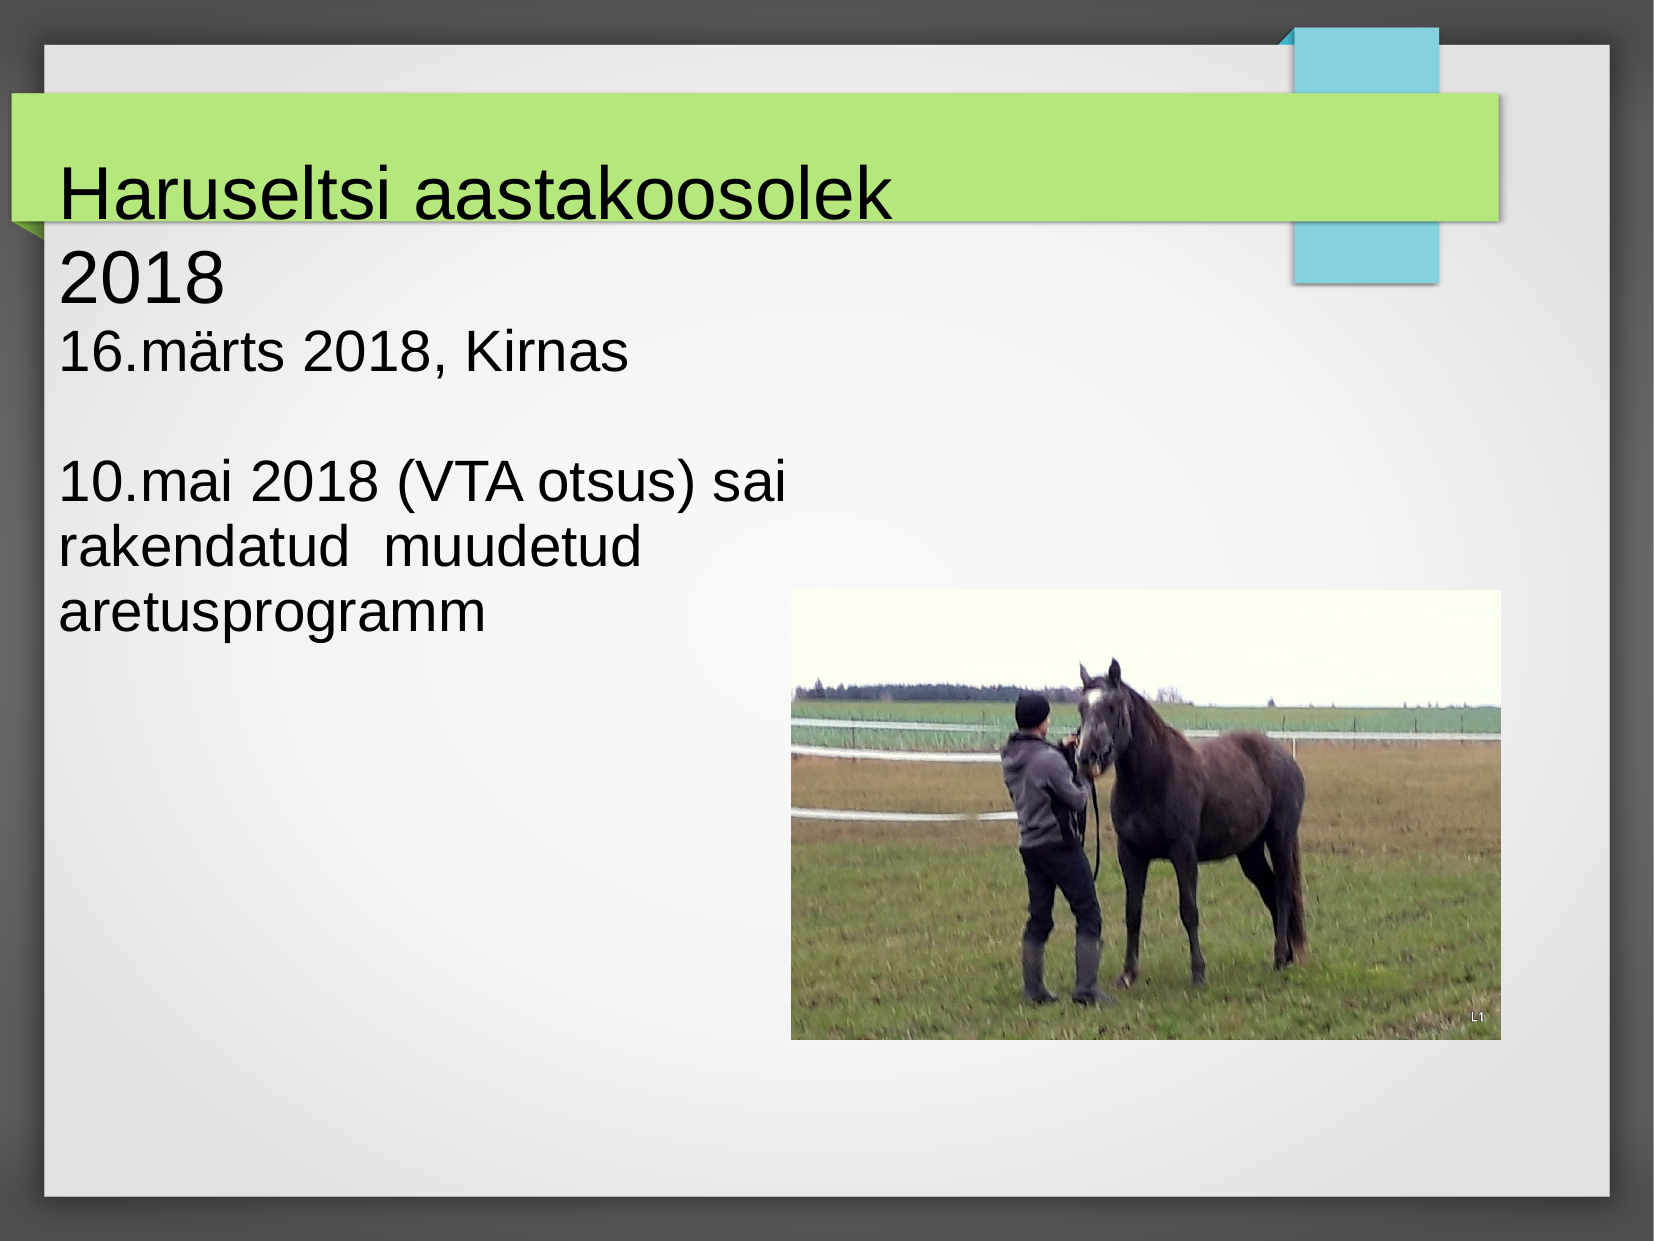

# Haruseltsi aastakoosolek 2018 16.märts 2018, Kirnas 10.mai 2018 (VTA otsus) sai rakendatud muudetud aretusprogramm